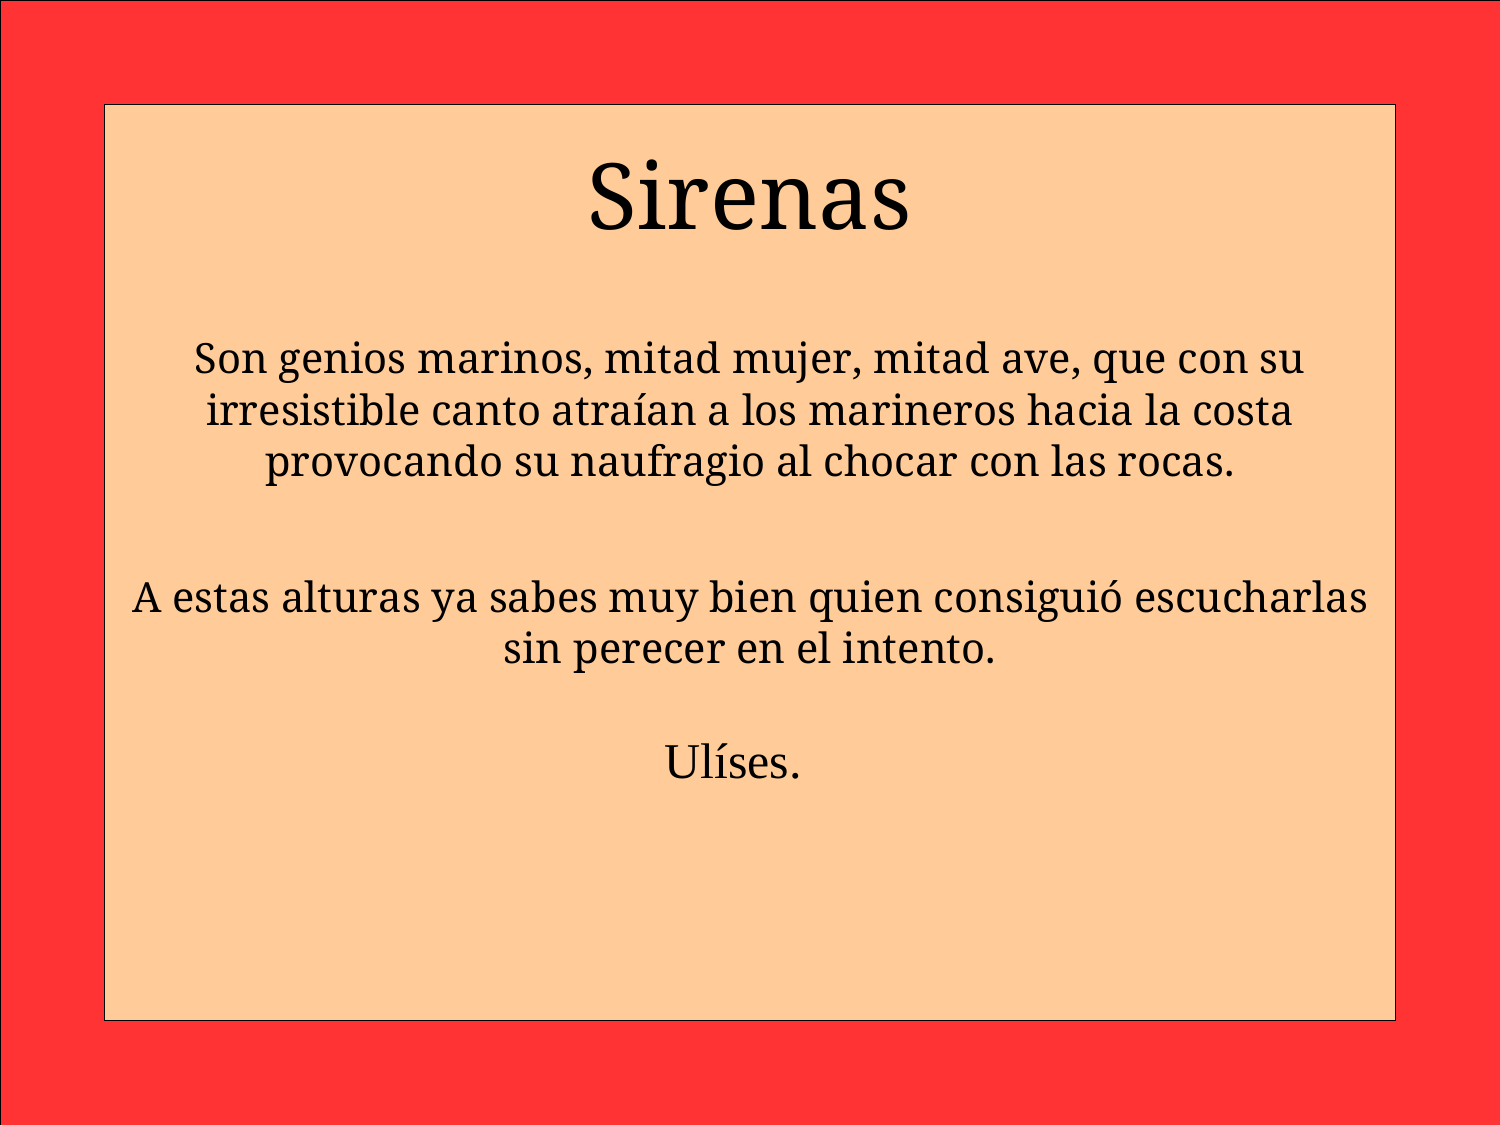

# Sirenas
Son genios marinos, mitad mujer, mitad ave, que con su irresistible canto atraían a los marineros hacia la costa provocando su naufragio al chocar con las rocas.
A estas alturas ya sabes muy bien quien consiguió escucharlas sin perecer en el intento.
Ulíses.